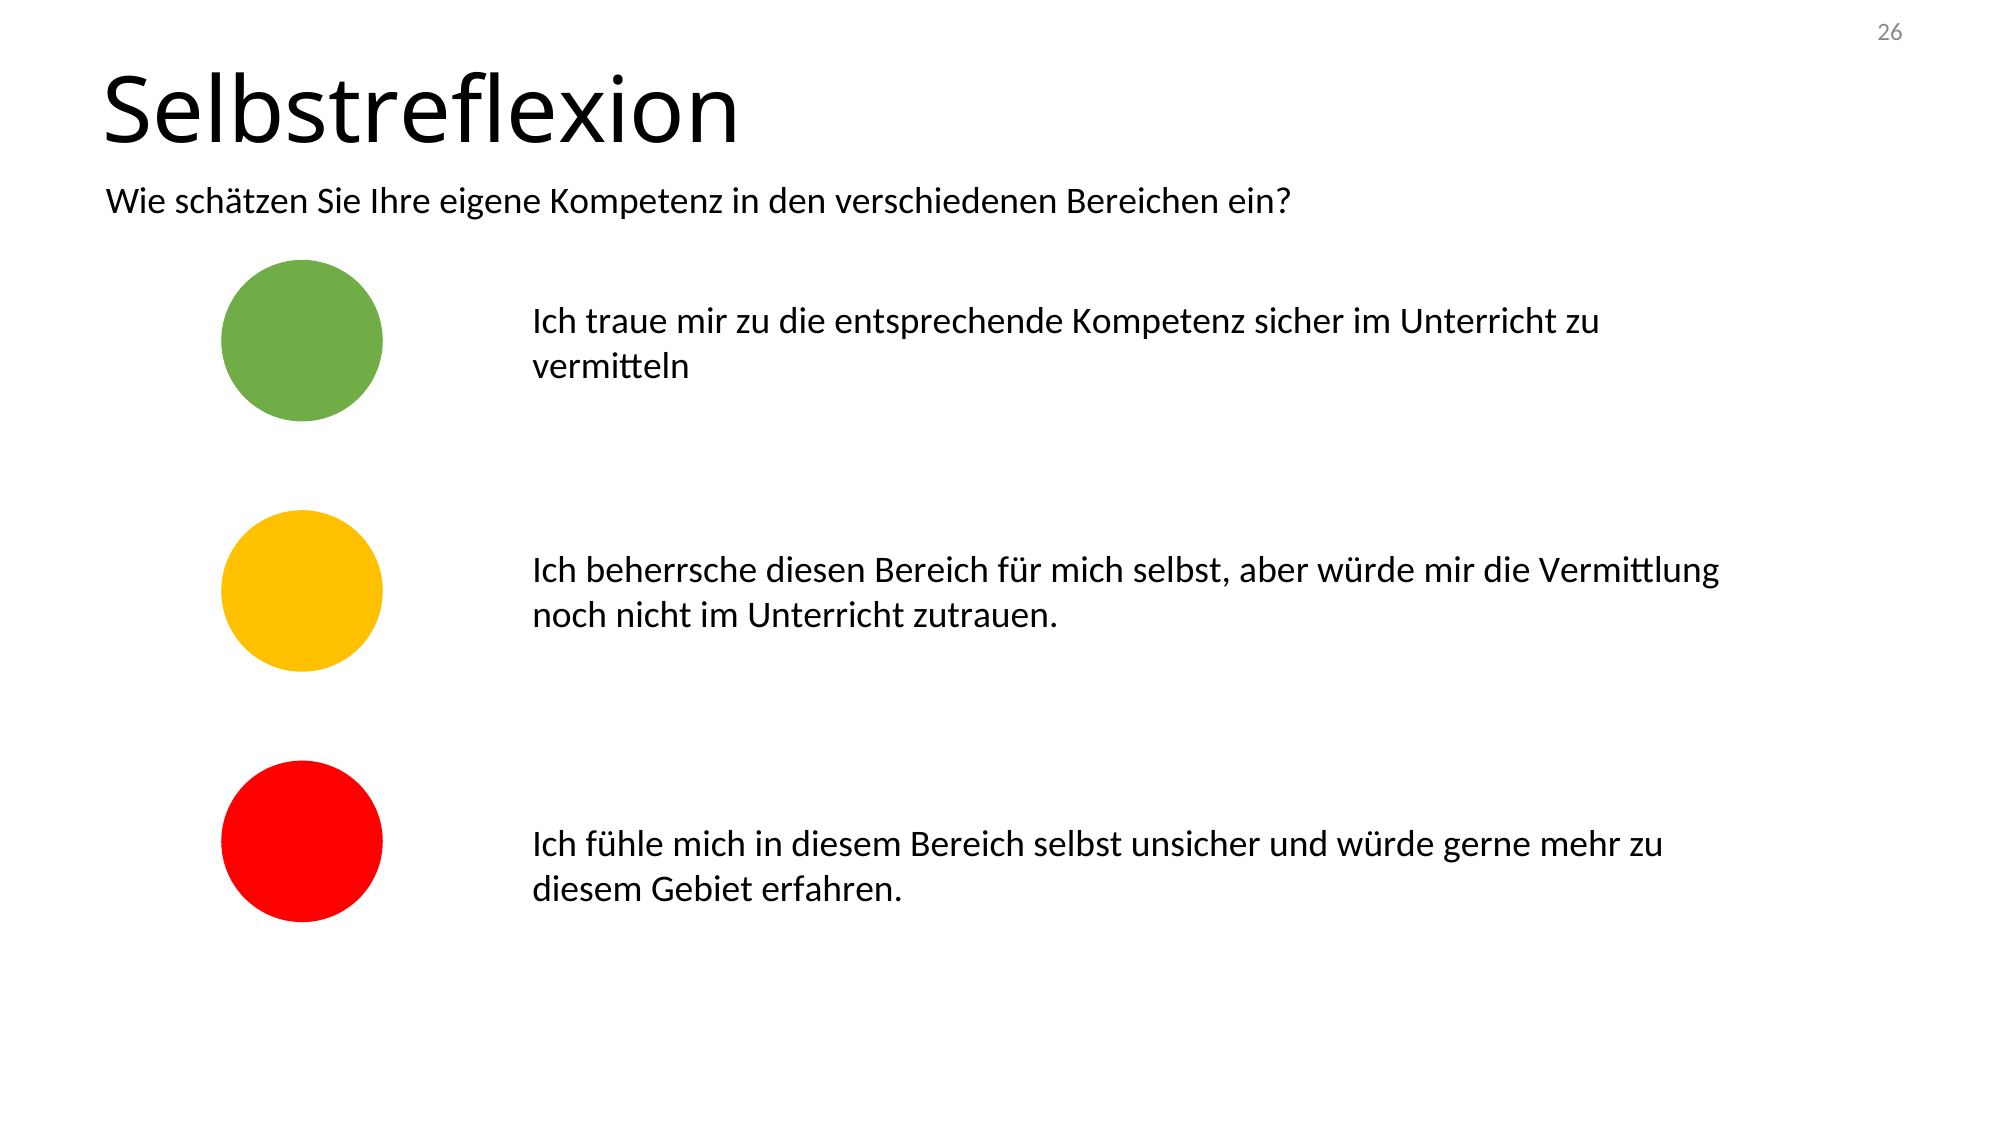

25
Selbstreflexion
Wie schätzen Sie Ihre eigene Kompetenz in den verschiedenen Bereichen ein?
Ich traue mir zu die entsprechende Kompetenz sicher im Unterricht zu vermitteln
Ich beherrsche diesen Bereich für mich selbst, aber würde mir die Vermittlung noch nicht im Unterricht zutrauen.
Ich fühle mich in diesem Bereich selbst unsicher und würde gerne mehr zu diesem Gebiet erfahren.